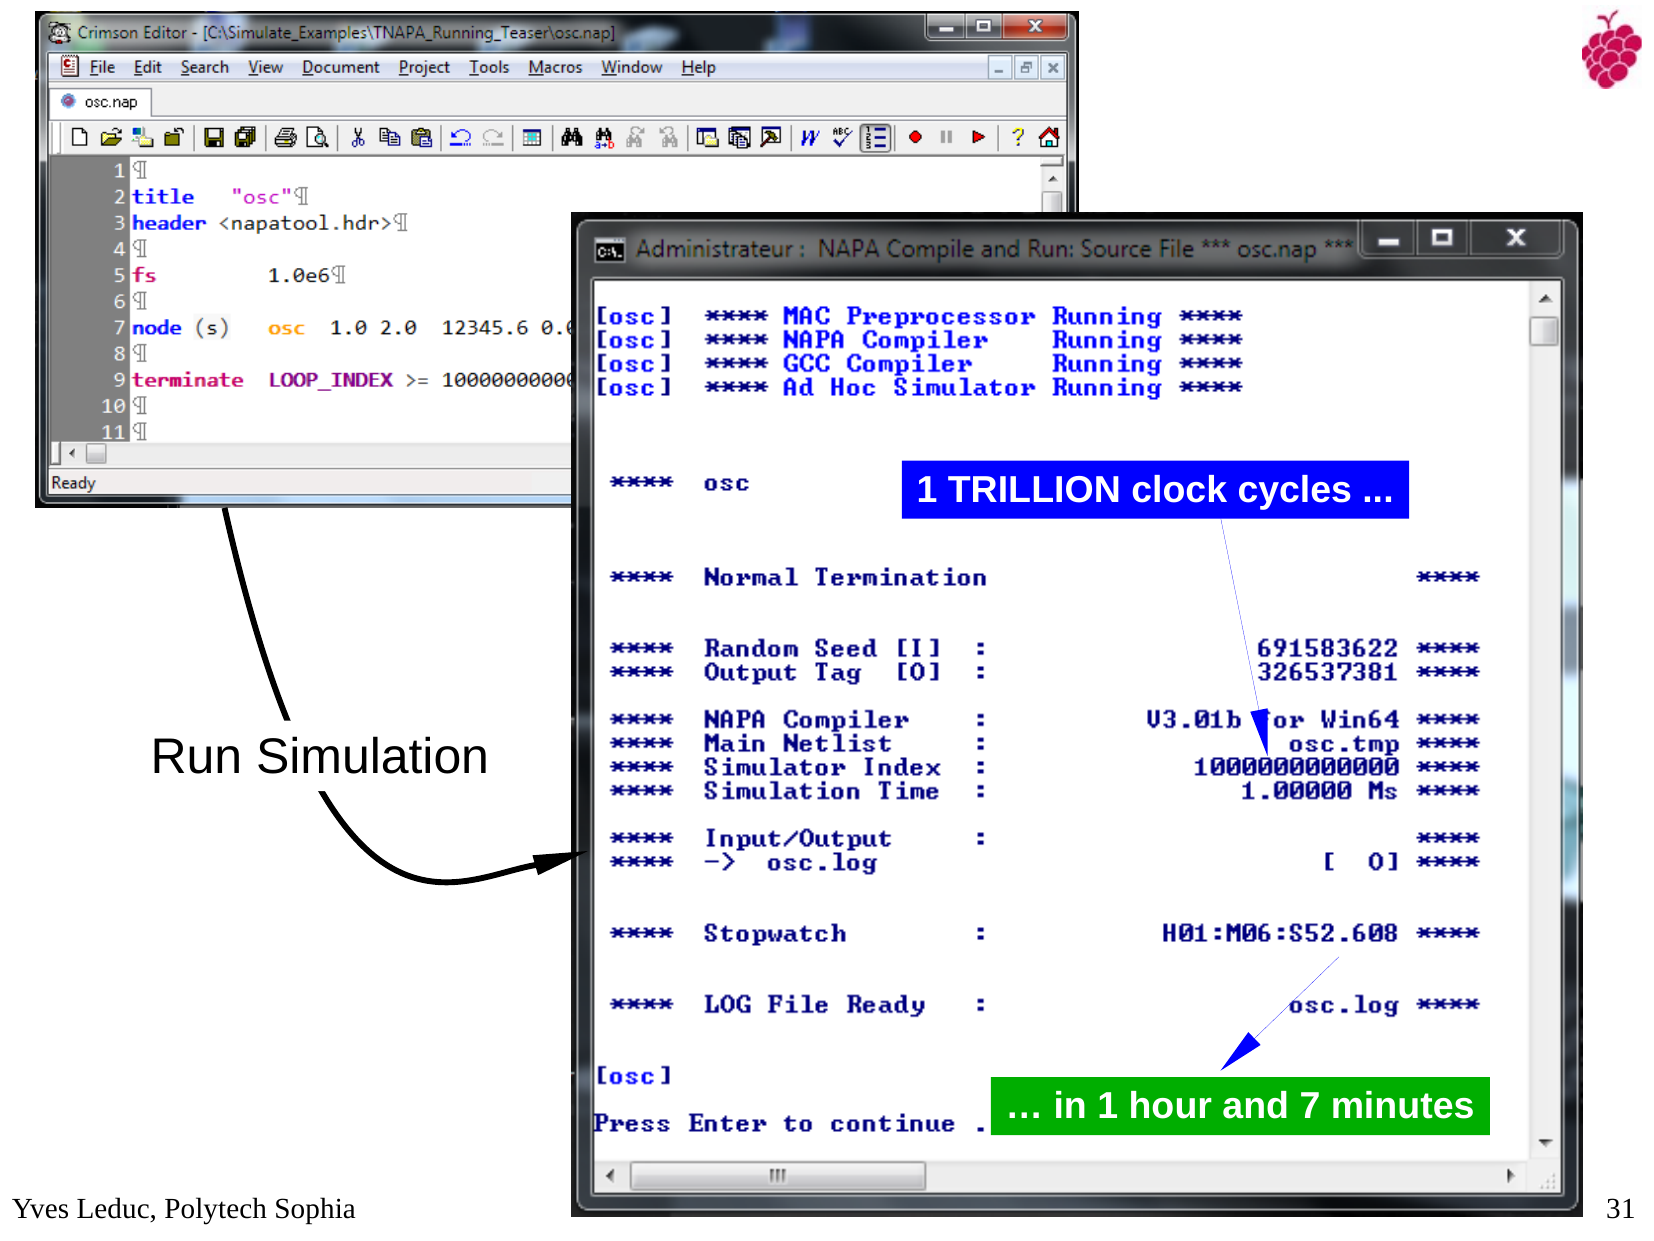

1 TRILLION clock cycles ...
Run Simulation
… in 1 hour and 7 minutes
Yves Leduc, Polytech Sophia
31